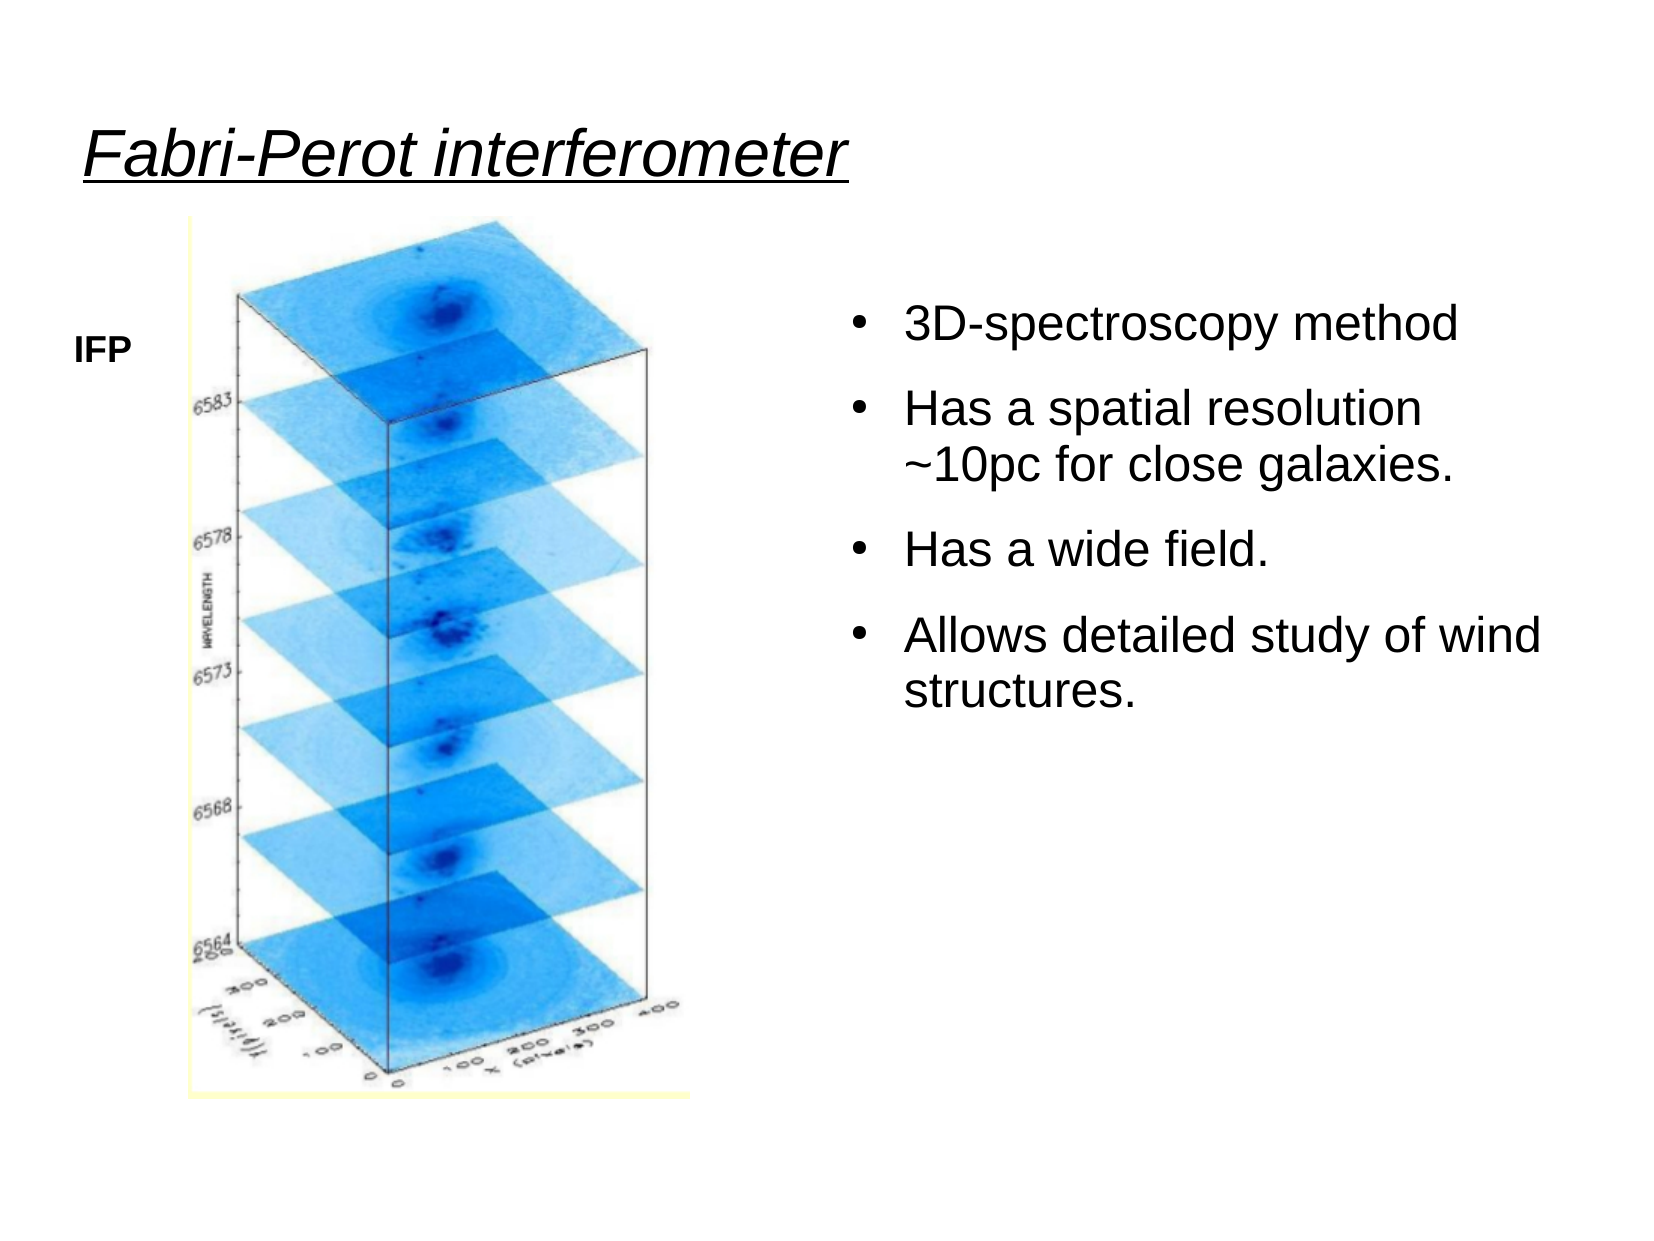

# Fabri-Perot interferometer
3D-spectroscopy method
Has a spatial resolution ~10pc for close galaxies.
Has a wide field.
Allows detailed study of wind structures.
IFP